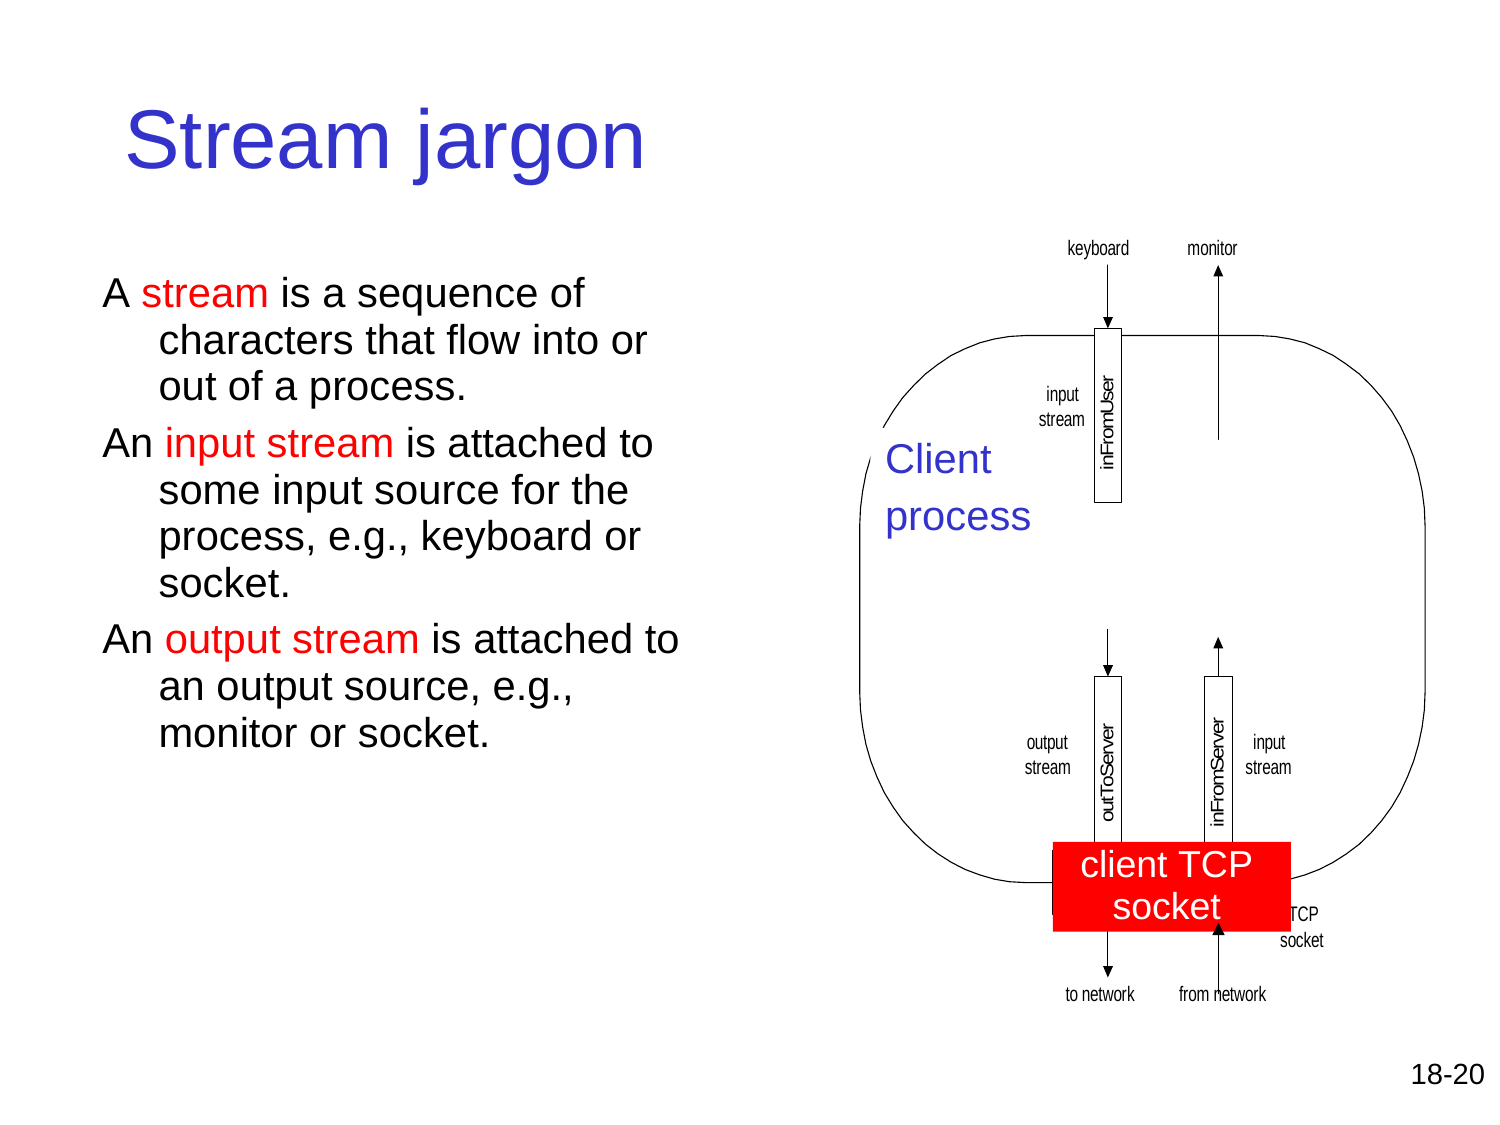

Stream jargon
# A stream is a sequence of characters that flow into or out of a process.
An input stream is attached to some input source for the process, e.g., keyboard or socket.
An output stream is attached to an output source, e.g., monitor or socket.
Client
process
client TCP socket
20